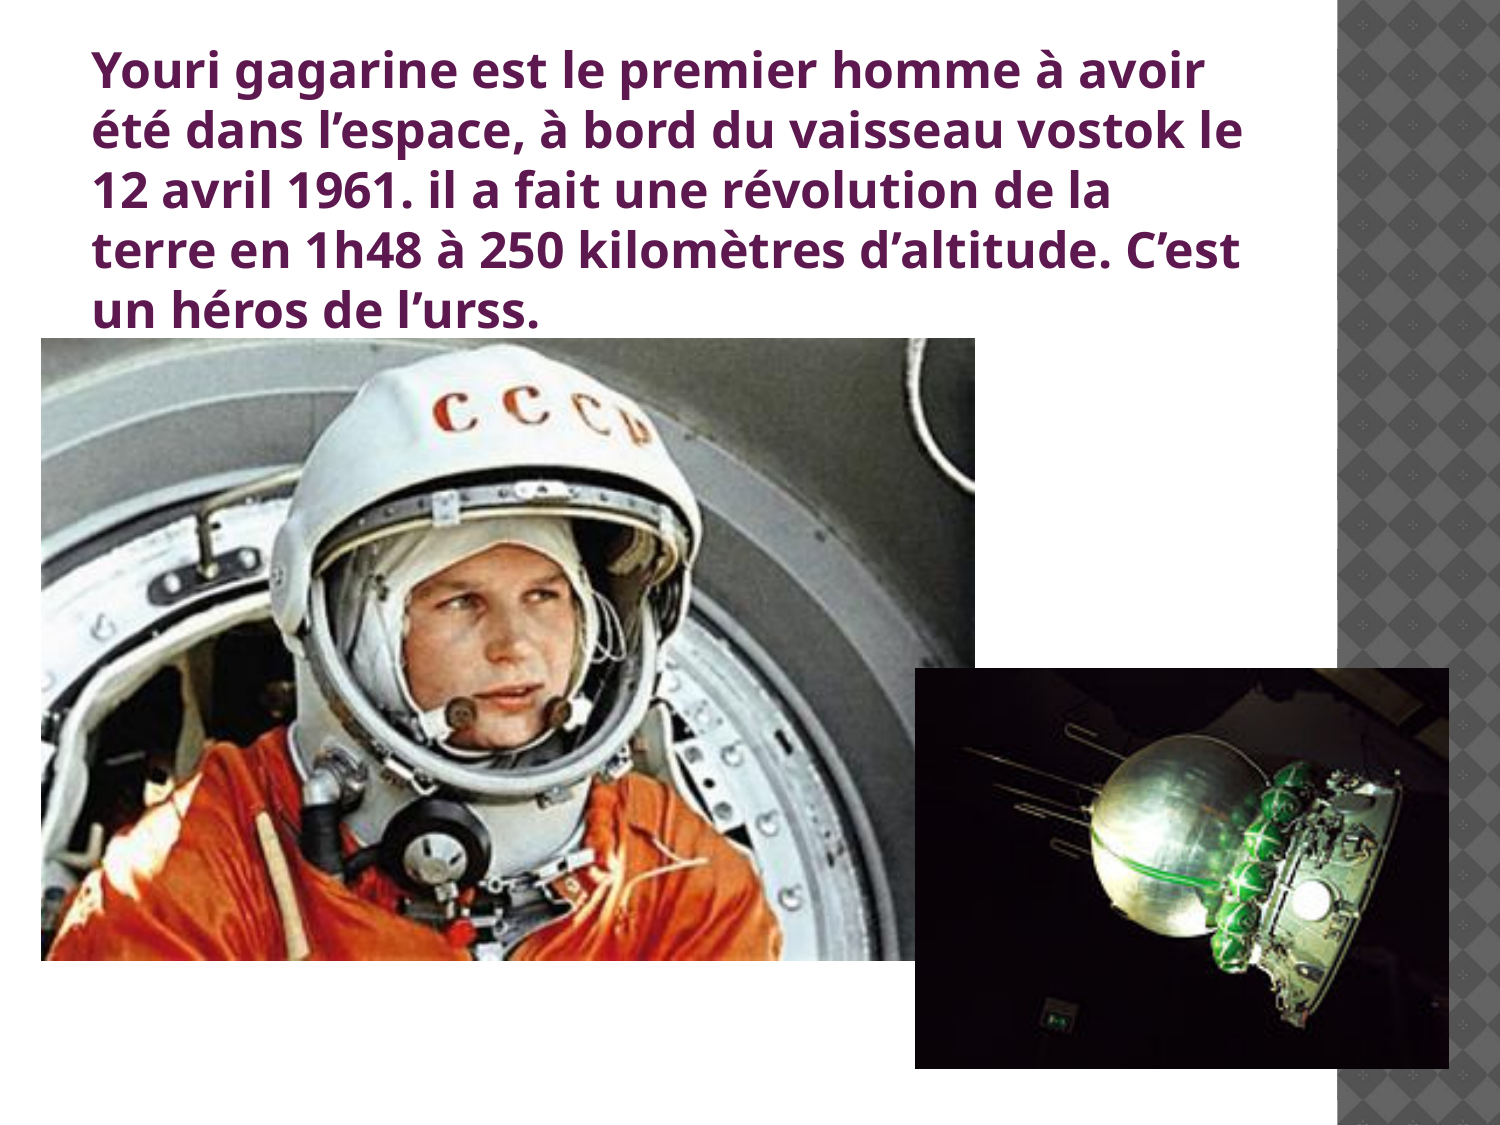

# Youri gagarine est le premier homme à avoir été dans l’espace, à bord du vaisseau vostok le 12 avril 1961. il a fait une révolution de la terre en 1h48 à 250 kilomètres d’altitude. C’est un héros de l’urss.